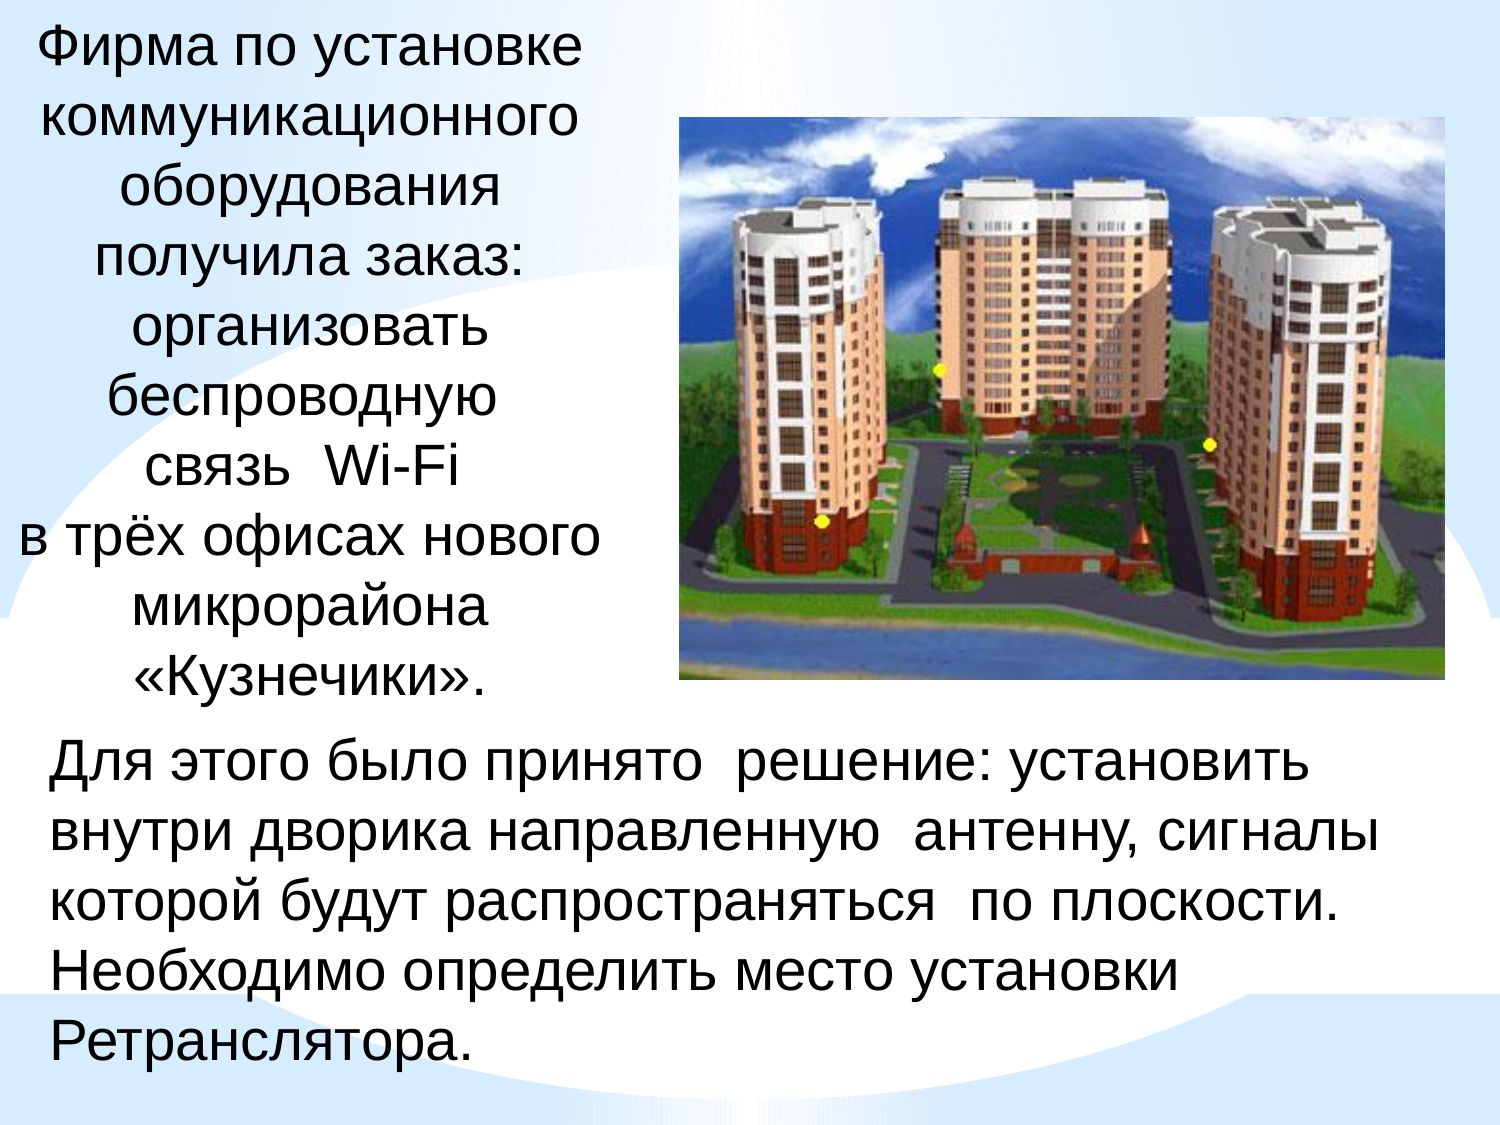

Фирма по установке коммуникационного оборудования получила заказ: организовать беспроводную
связь Wi-Fi
в трёх офисах нового микрорайона «Кузнечики».
Для этого было принято решение: установить
внутри дворика направленную антенну, сигналы
которой будут распространяться по плоскости.
Необходимо определить место установки
Ретранслятора.